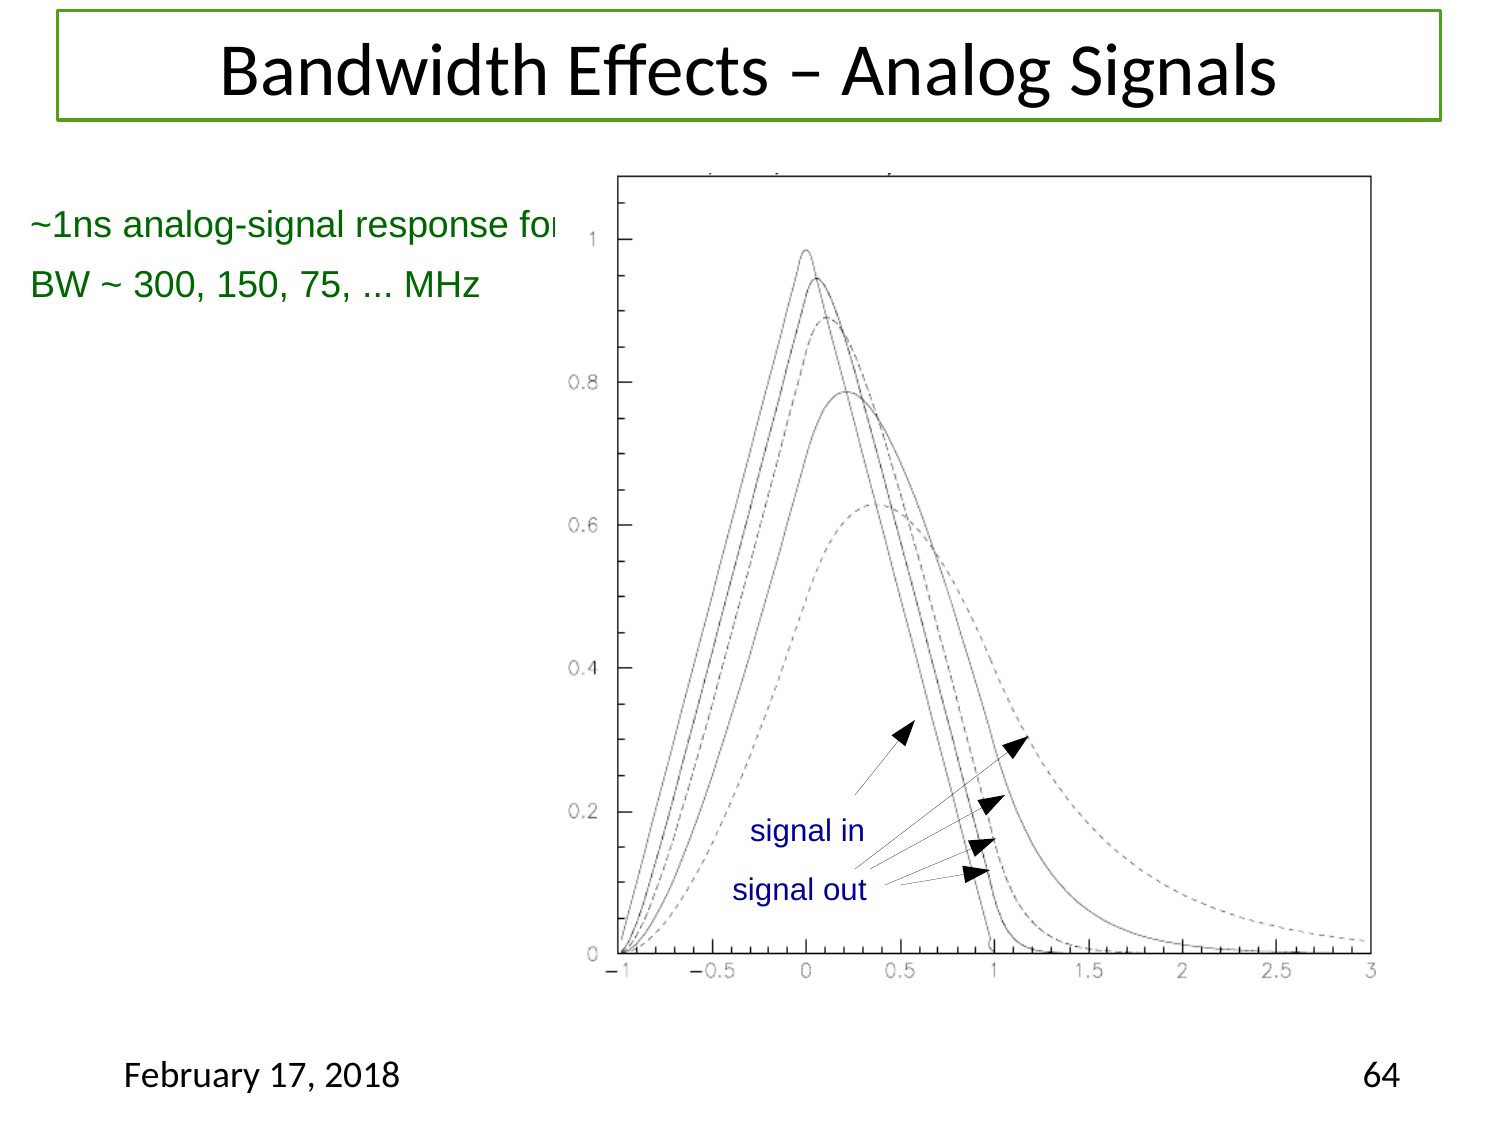

Bandwidth Effects – Analog Signals
# ~1ns analog-signal response for
BW ~ 300, 150, 75, ... MHz
signal in
signal out
17 February 2018
64